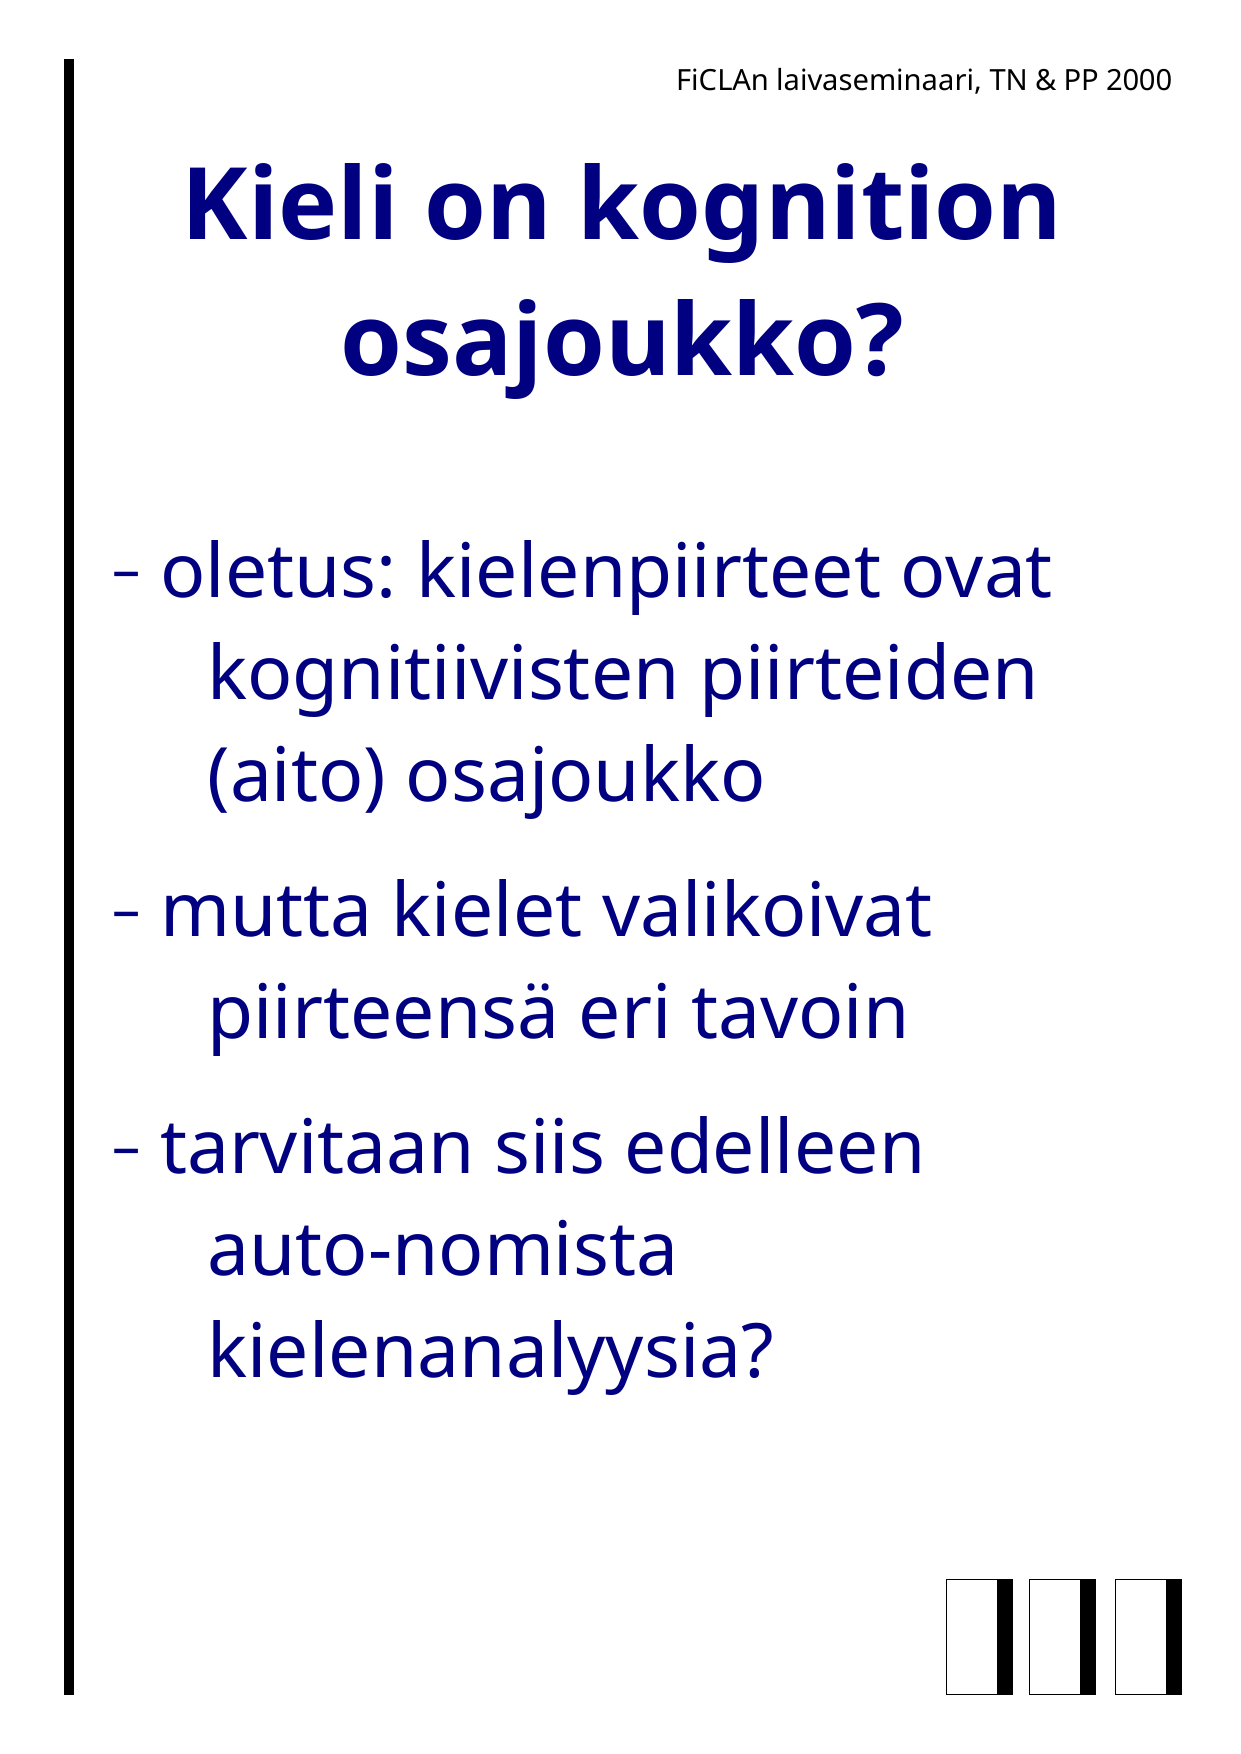

FiCLAn laivaseminaari, TN & PP 2000
# Kieli on kognition osajoukko?
oletus: kielenpiirteet ovat kognitiivisten piirteiden (aito) osajoukko
mutta kielet valikoivat piirteensä eri tavoin
tarvitaan siis edelleen auto-nomista kielenanalyysia?